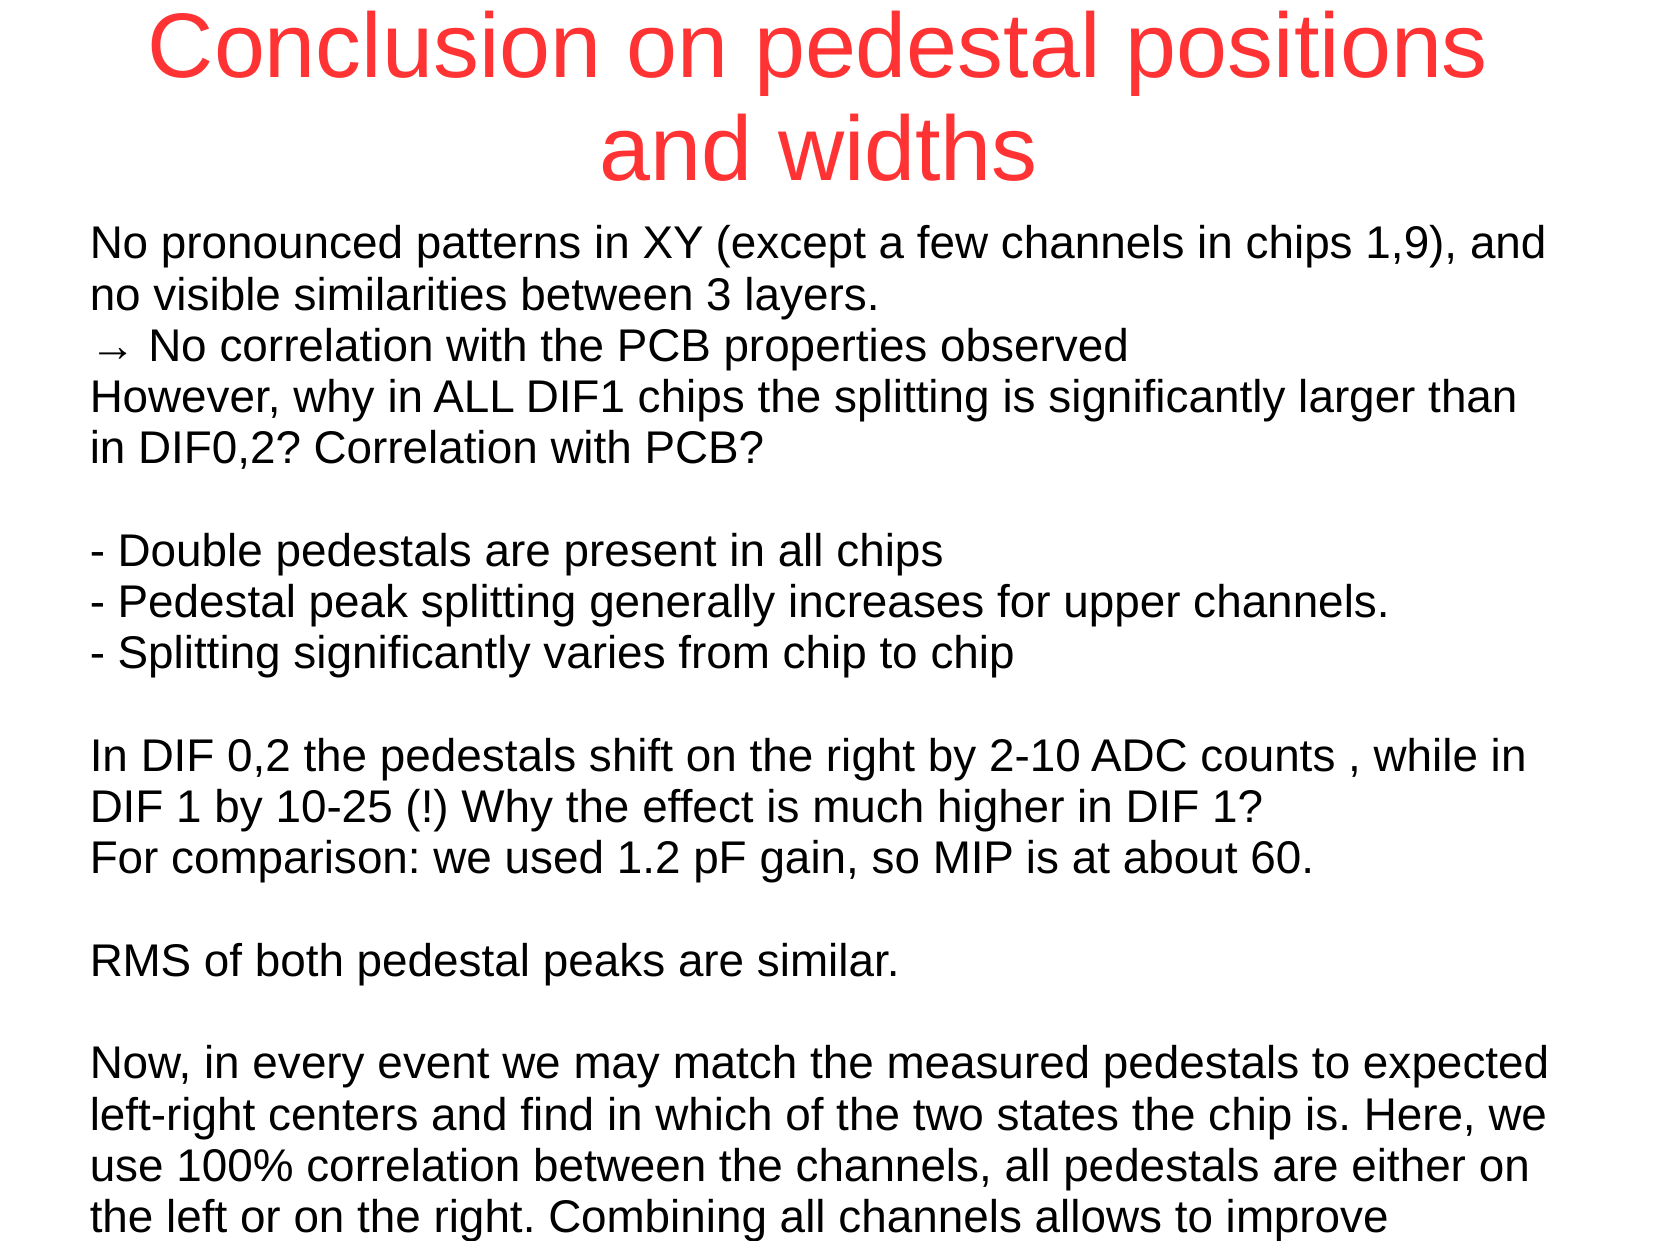

# Conclusion on pedestal positions and widths
No pronounced patterns in XY (except a few channels in chips 1,9), and no visible similarities between 3 layers.
→ No correlation with the PCB properties observed
However, why in ALL DIF1 chips the splitting is significantly larger than in DIF0,2? Correlation with PCB?
- Double pedestals are present in all chips
- Pedestal peak splitting generally increases for upper channels.
- Splitting significantly varies from chip to chip
In DIF 0,2 the pedestals shift on the right by 2-10 ADC counts , while in DIF 1 by 10-25 (!) Why the effect is much higher in DIF 1?
For comparison: we used 1.2 pF gain, so MIP is at about 60.
RMS of both pedestal peaks are similar.
Now, in every event we may match the measured pedestals to expected left-right centers and find in which of the two states the chip is. Here, we use 100% correlation between the channels, all pedestals are either on the left or on the right. Combining all channels allows to improve precision and to understand better correlation with retriggers.